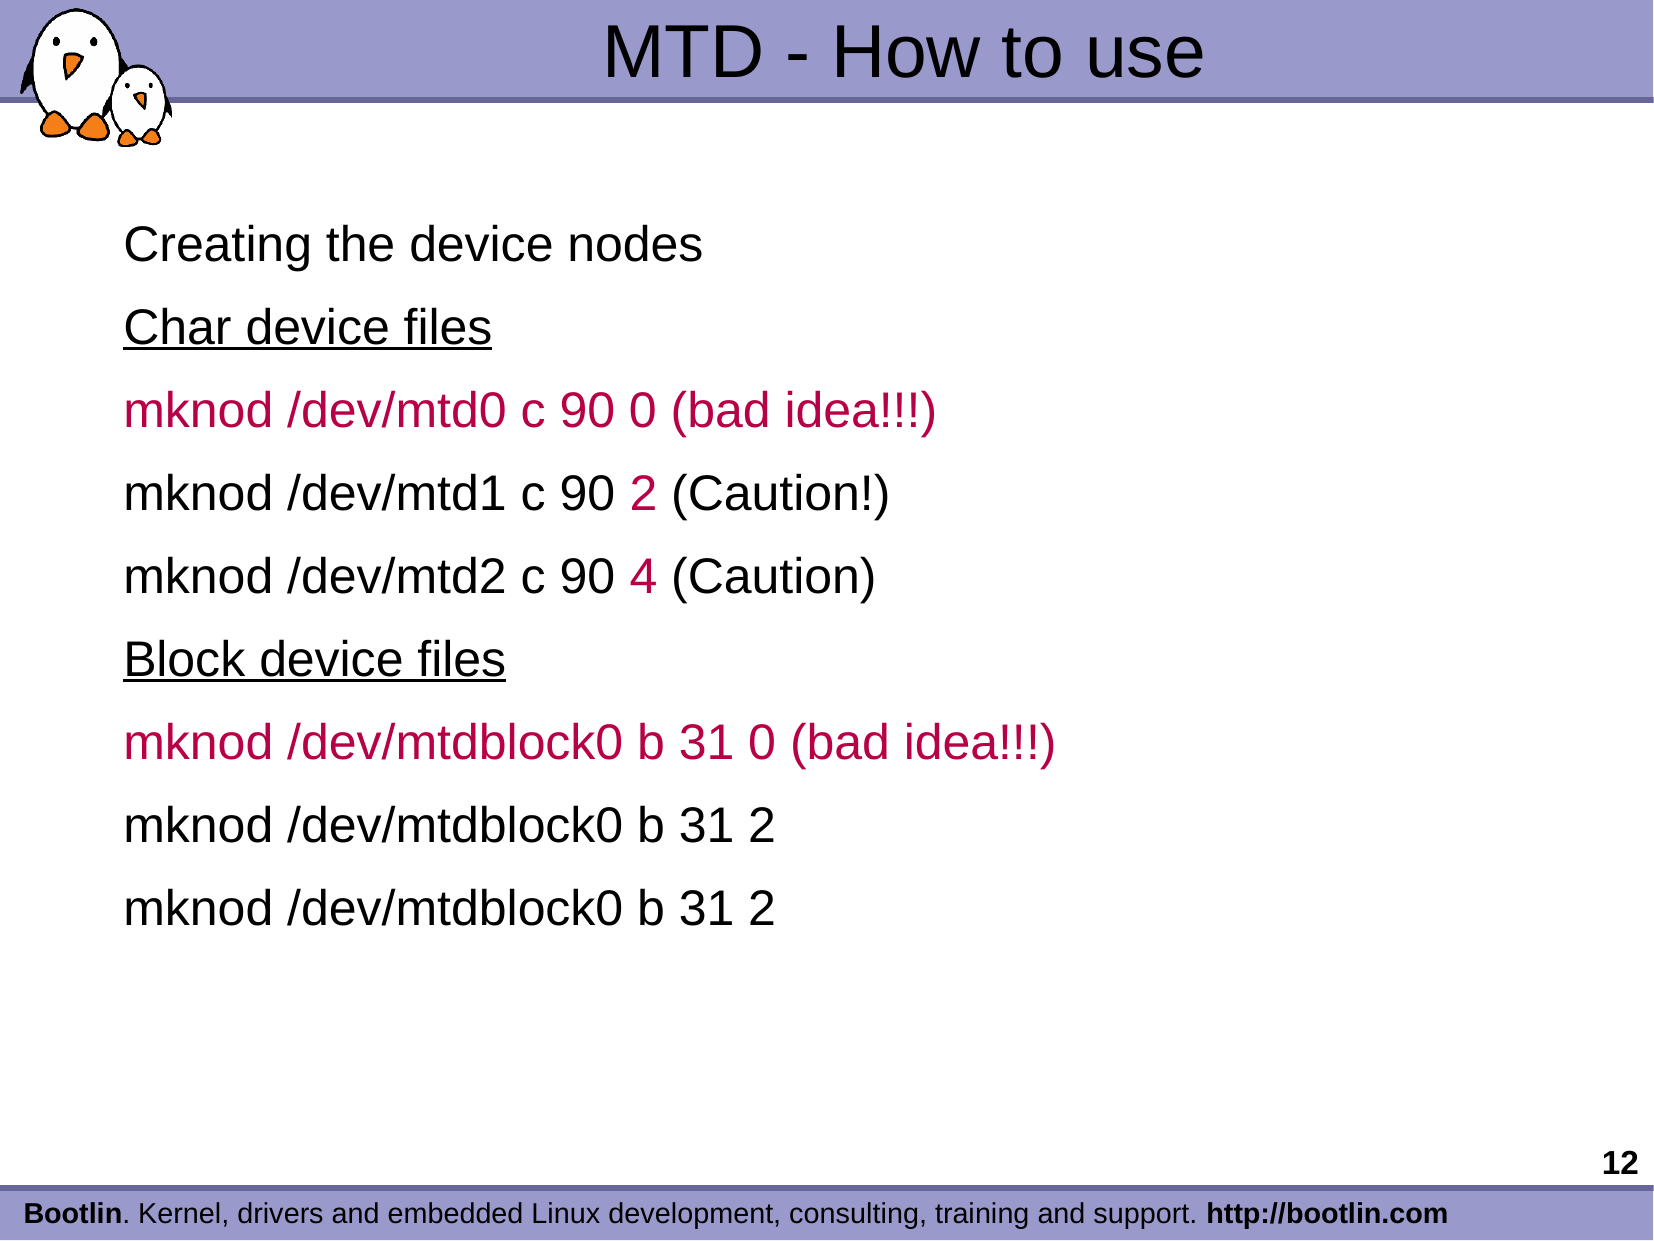

# MTD - How to use
Creating the device nodes
Char device files
mknod /dev/mtd0 c 90 0 (bad idea!!!)
mknod /dev/mtd1 c 90 2 (Caution!)
mknod /dev/mtd2 c 90 4 (Caution)
Block device files
mknod /dev/mtdblock0 b 31 0 (bad idea!!!)
mknod /dev/mtdblock0 b 31 2
mknod /dev/mtdblock0 b 31 2